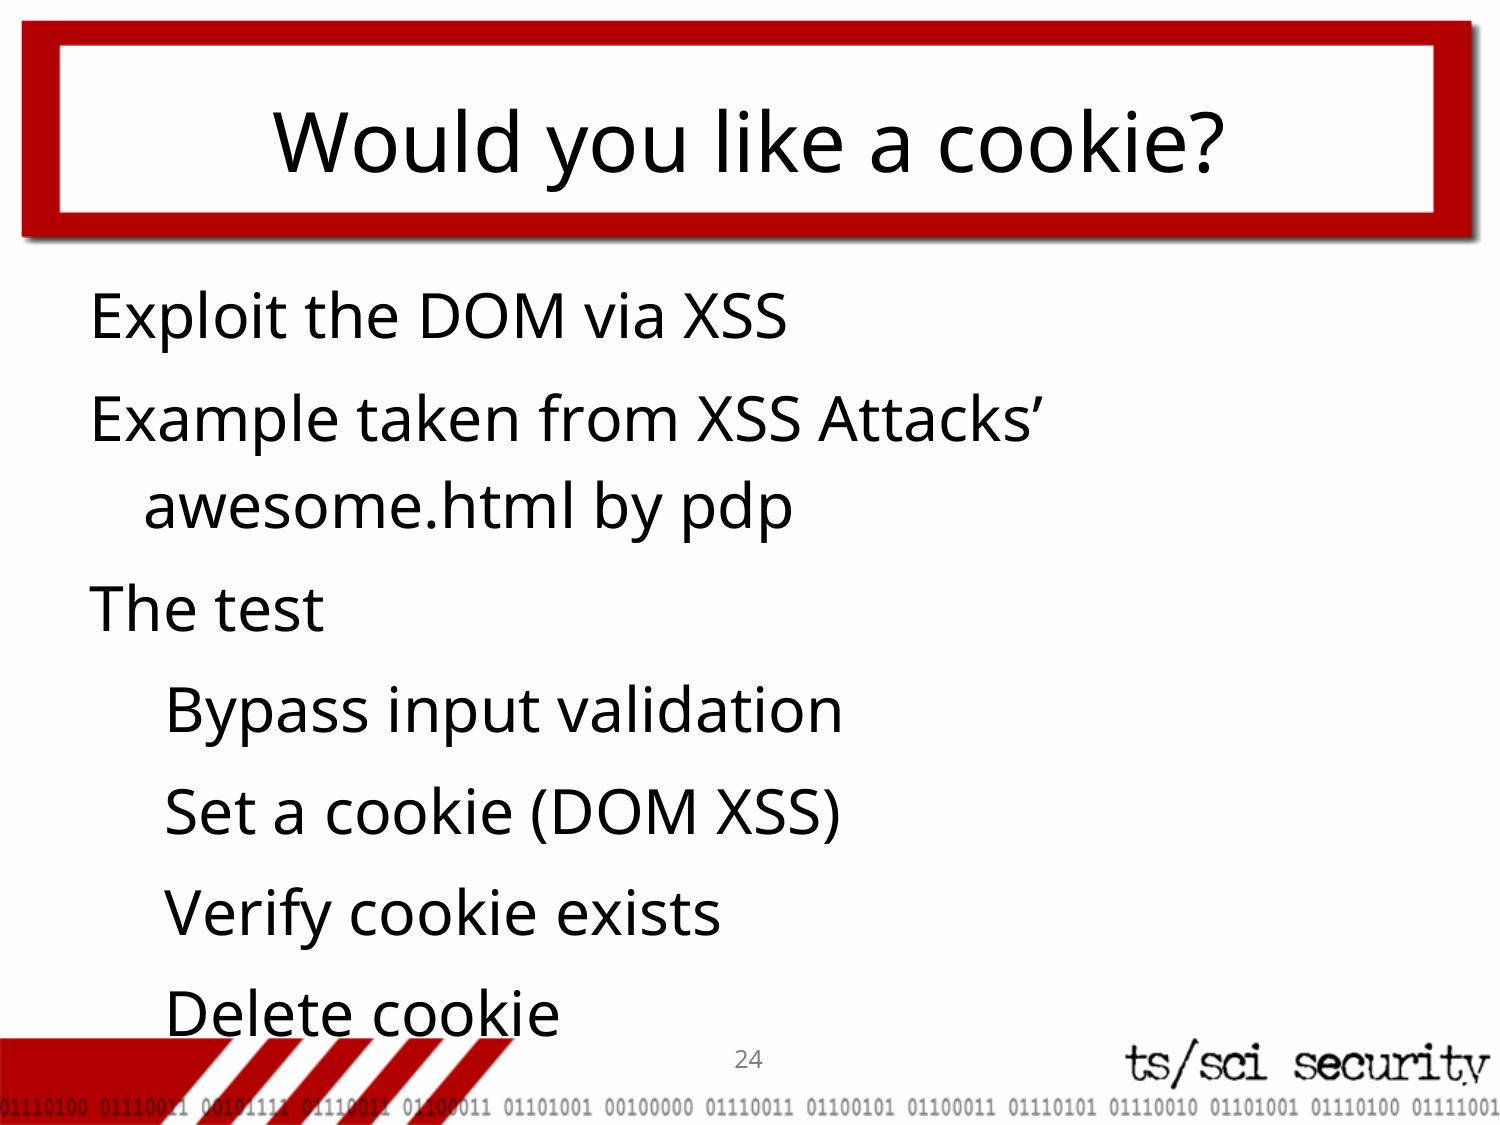

# Would you like a cookie?
Exploit the DOM via XSS
Example taken from XSS Attacks’ awesome.html by pdp
The test
Bypass input validation
Set a cookie (DOM XSS)‏
Verify cookie exists
Delete cookie
24